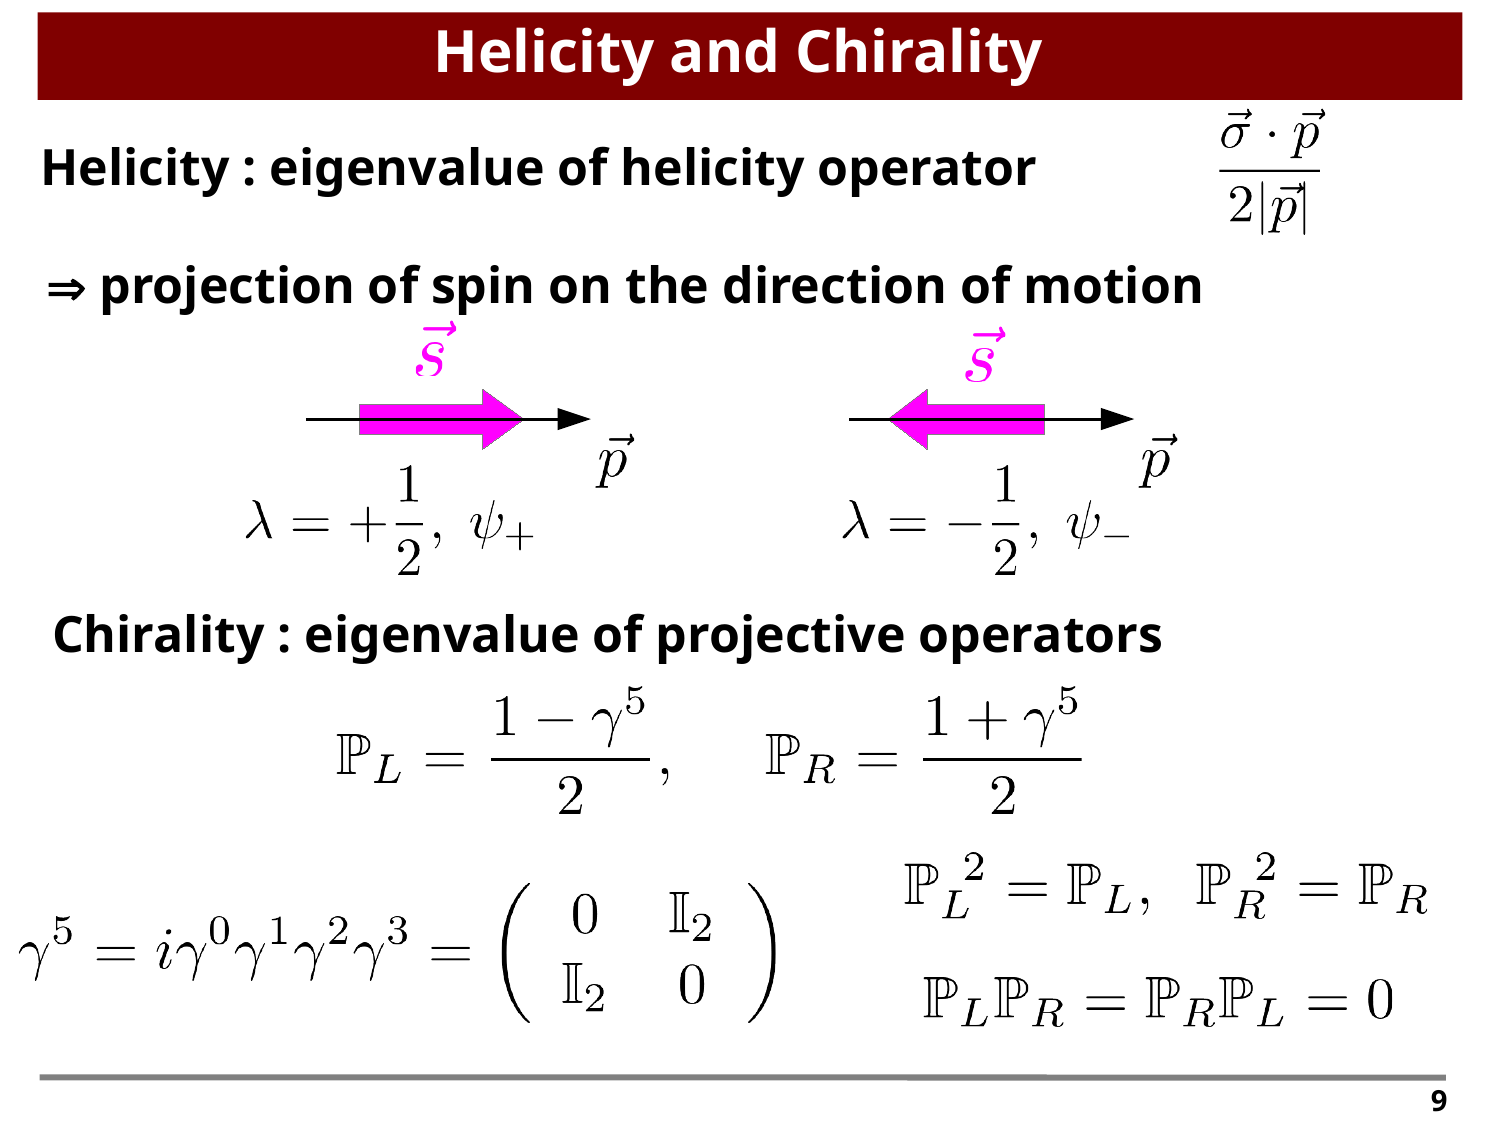

# Helicity and Chirality
Helicity : eigenvalue of helicity operator
Þ projection of spin on the direction of motion
Chirality : eigenvalue of projective operators